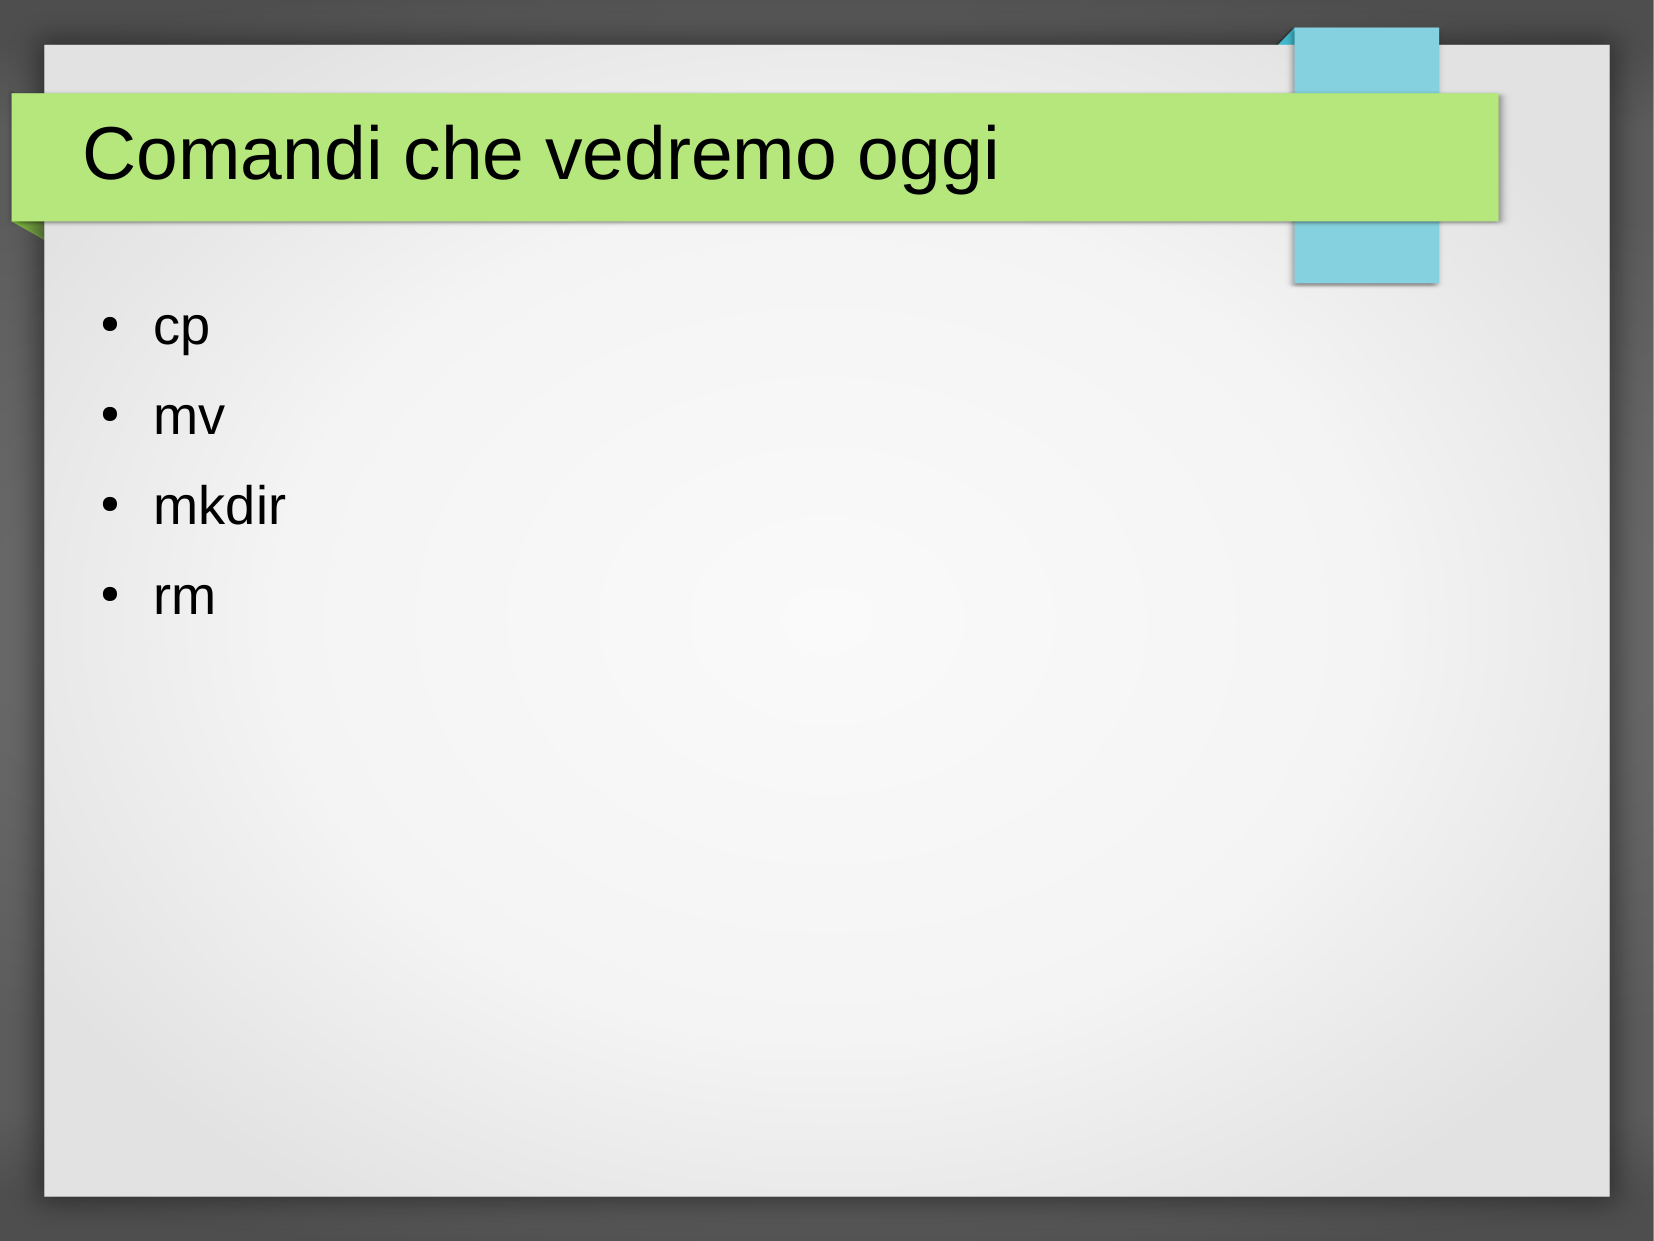

# Comandi che vedremo oggi
cp
mv
mkdir
rm